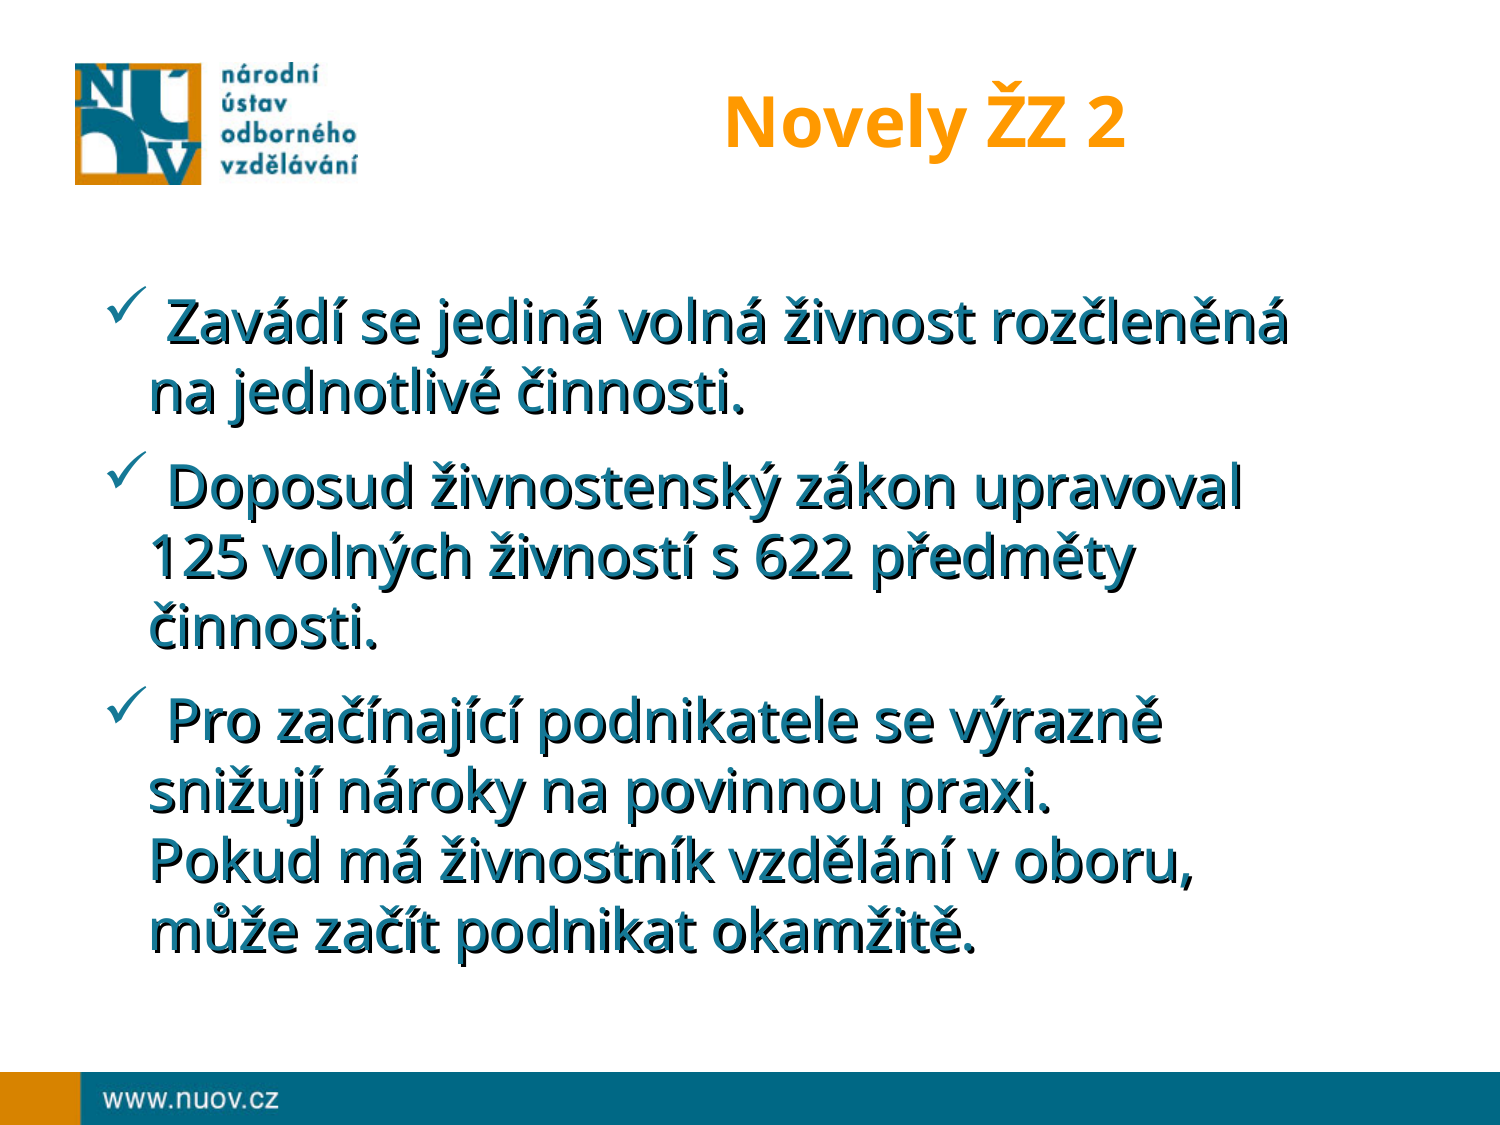

# Novely ŽZ 2
 Zavádí se jediná volná živnost rozčleněná
 na jednotlivé činnosti.
 Doposud živnostenský zákon upravoval
 125 volných živností s 622 předměty
 činnosti.
 Pro začínající podnikatele se výrazně
 snižují nároky na povinnou praxi.
 Pokud má živnostník vzdělání v oboru,
 může začít podnikat okamžitě.